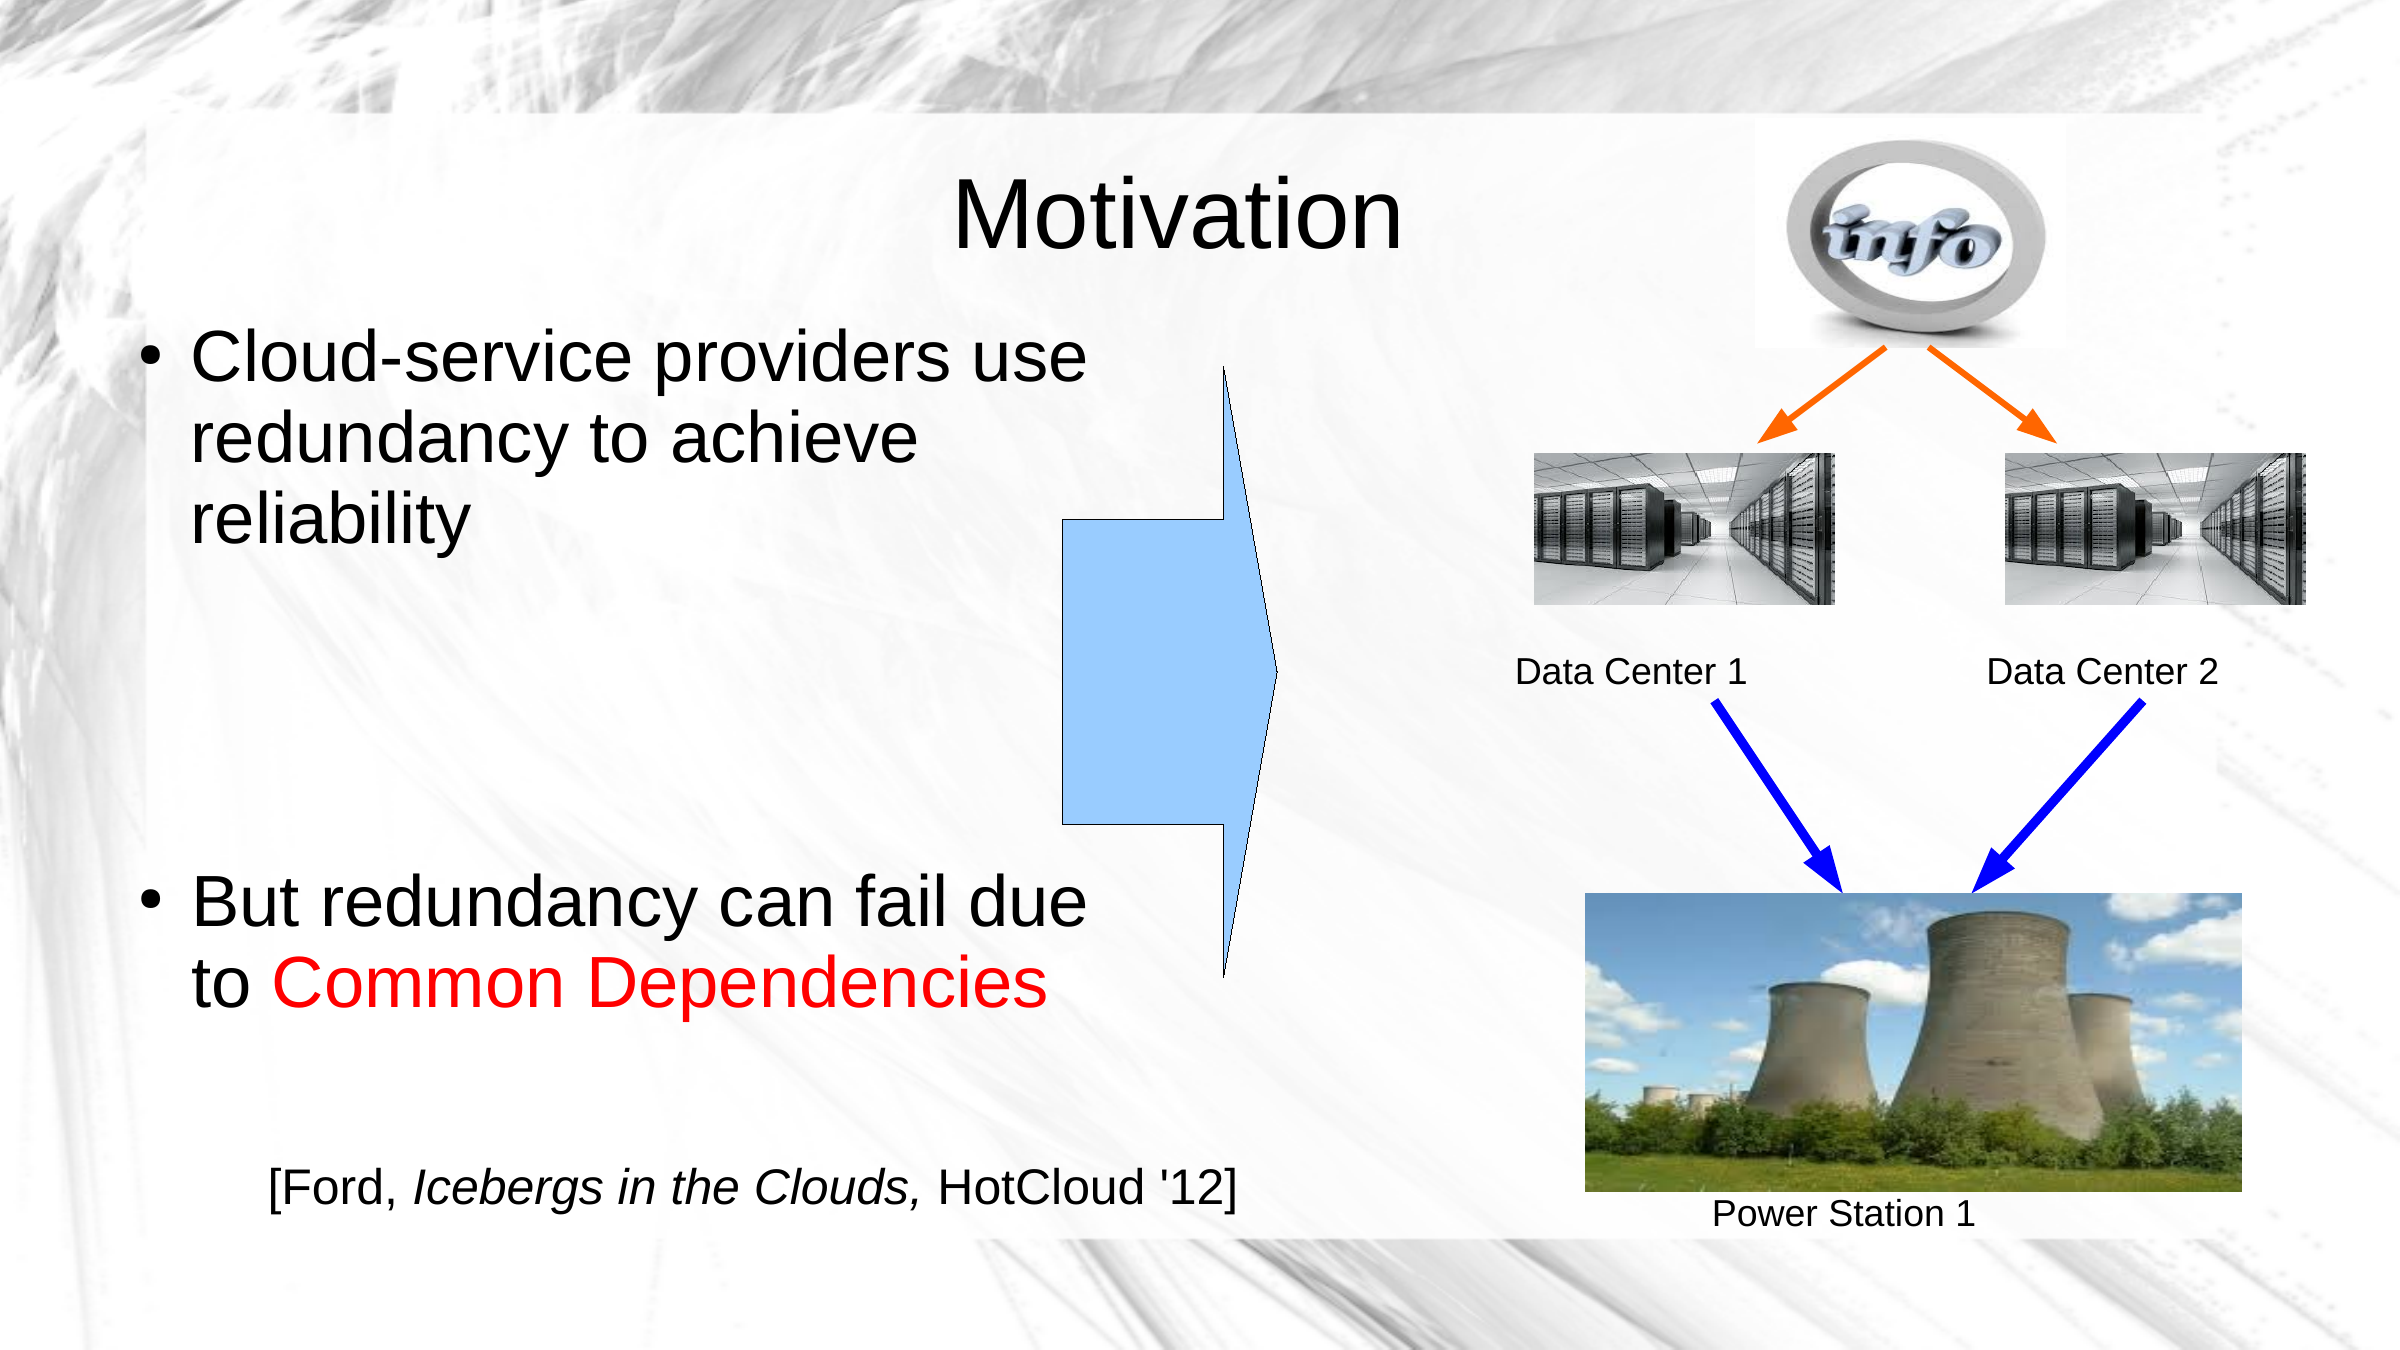

Data Center 1
Data Center 2
Power Station 1
# Motivation
Cloud-service providers use redundancy to achieve reliability
But redundancy can fail due
to Common Dependencies
[Ford, Icebergs in the Clouds, HotCloud '12]